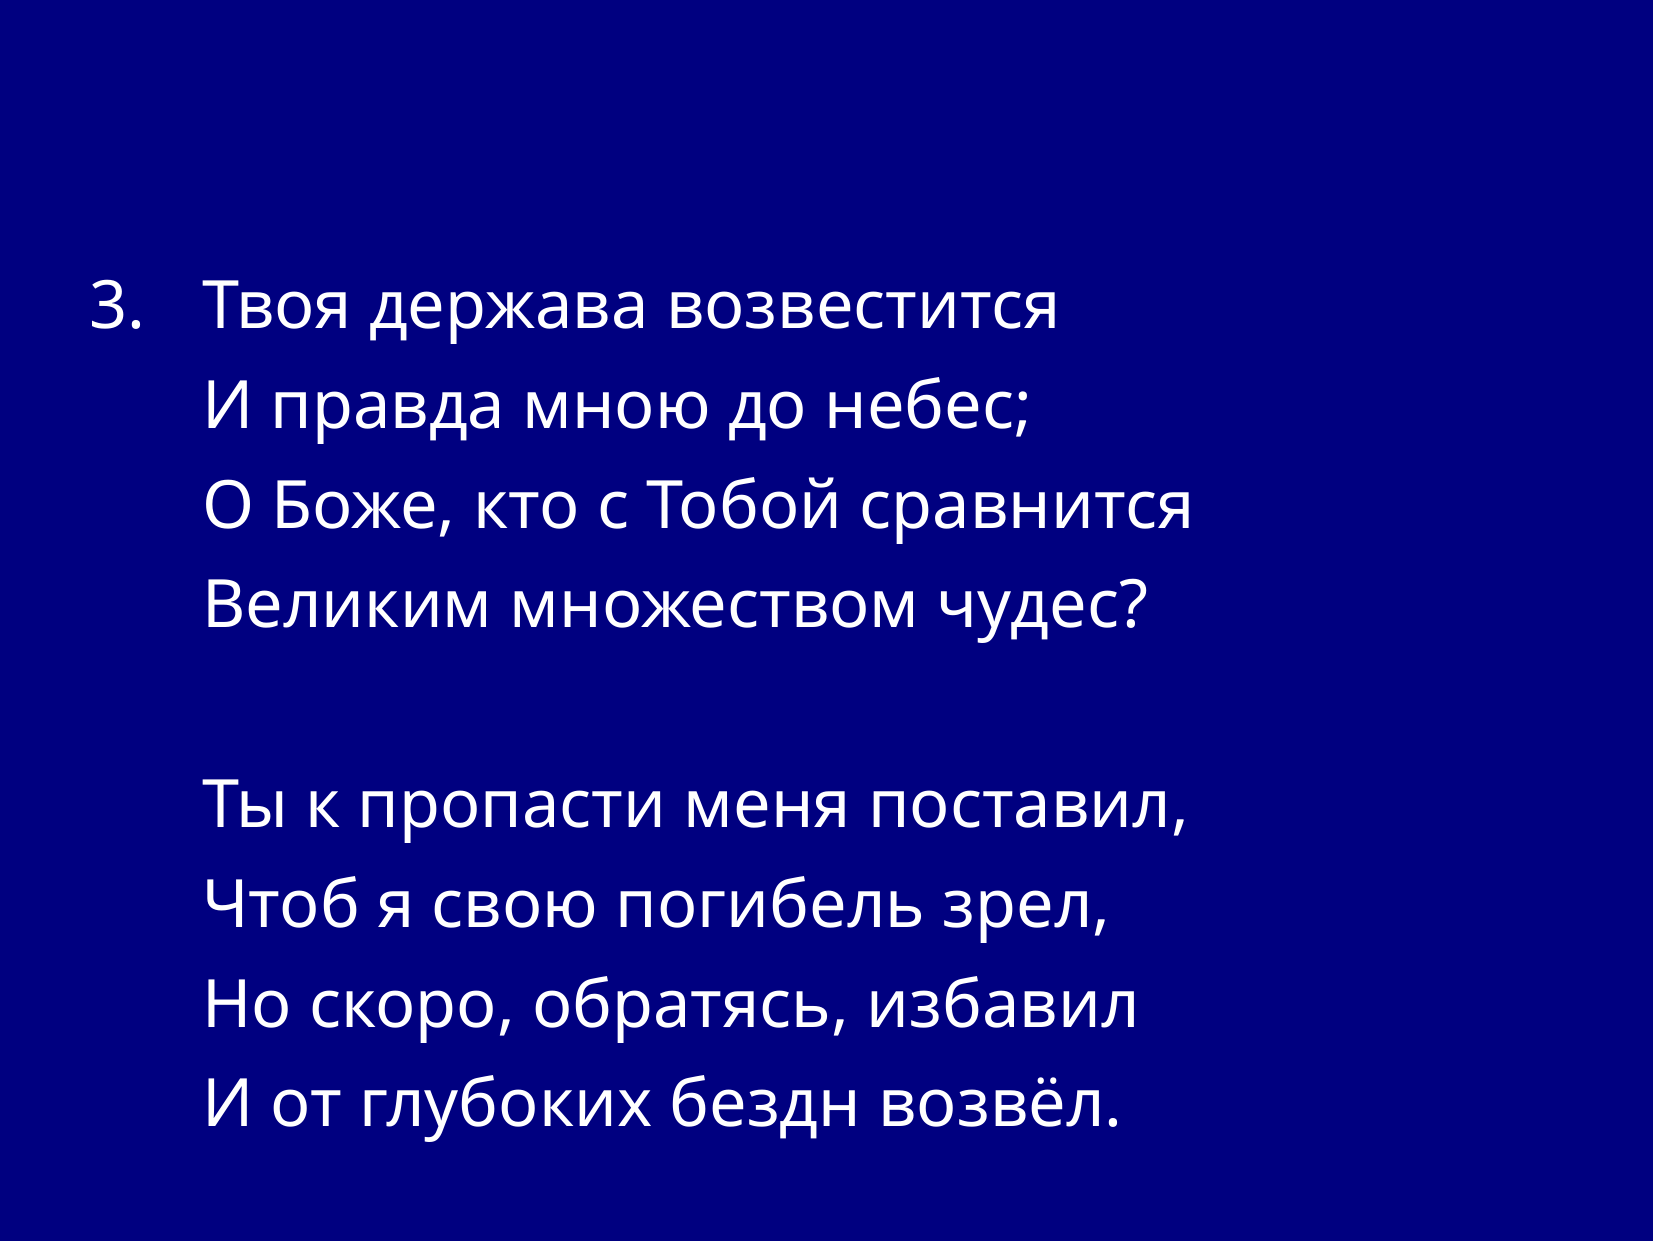

3.	Твоя держава возвестится
	И правда мною до небес;
	О Боже, кто с Тобой сравнится
	Великим множеством чудес?
	Ты к пропасти меня поставил,
	Чтоб я свою погибель зрел,
	Но скоро, обратясь, избавил
	И от глубоких бездн возвёл.